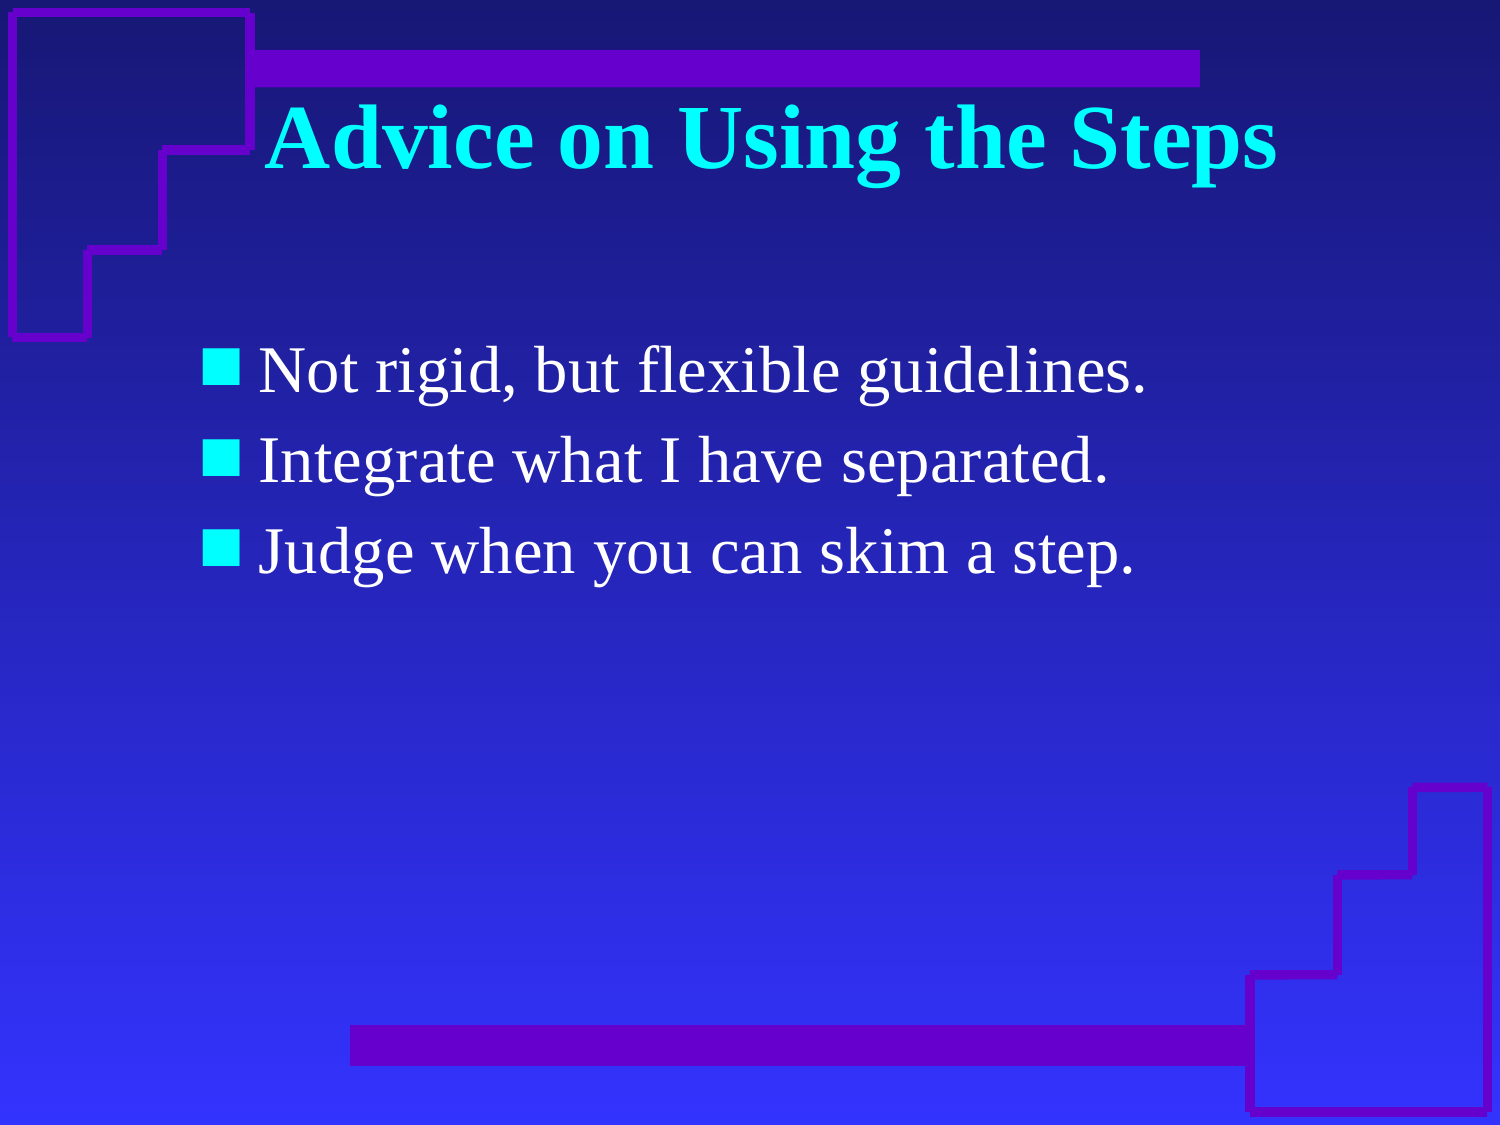

# Advice on Using the Steps
Not rigid, but flexible guidelines.
Integrate what I have separated.
Judge when you can skim a step.